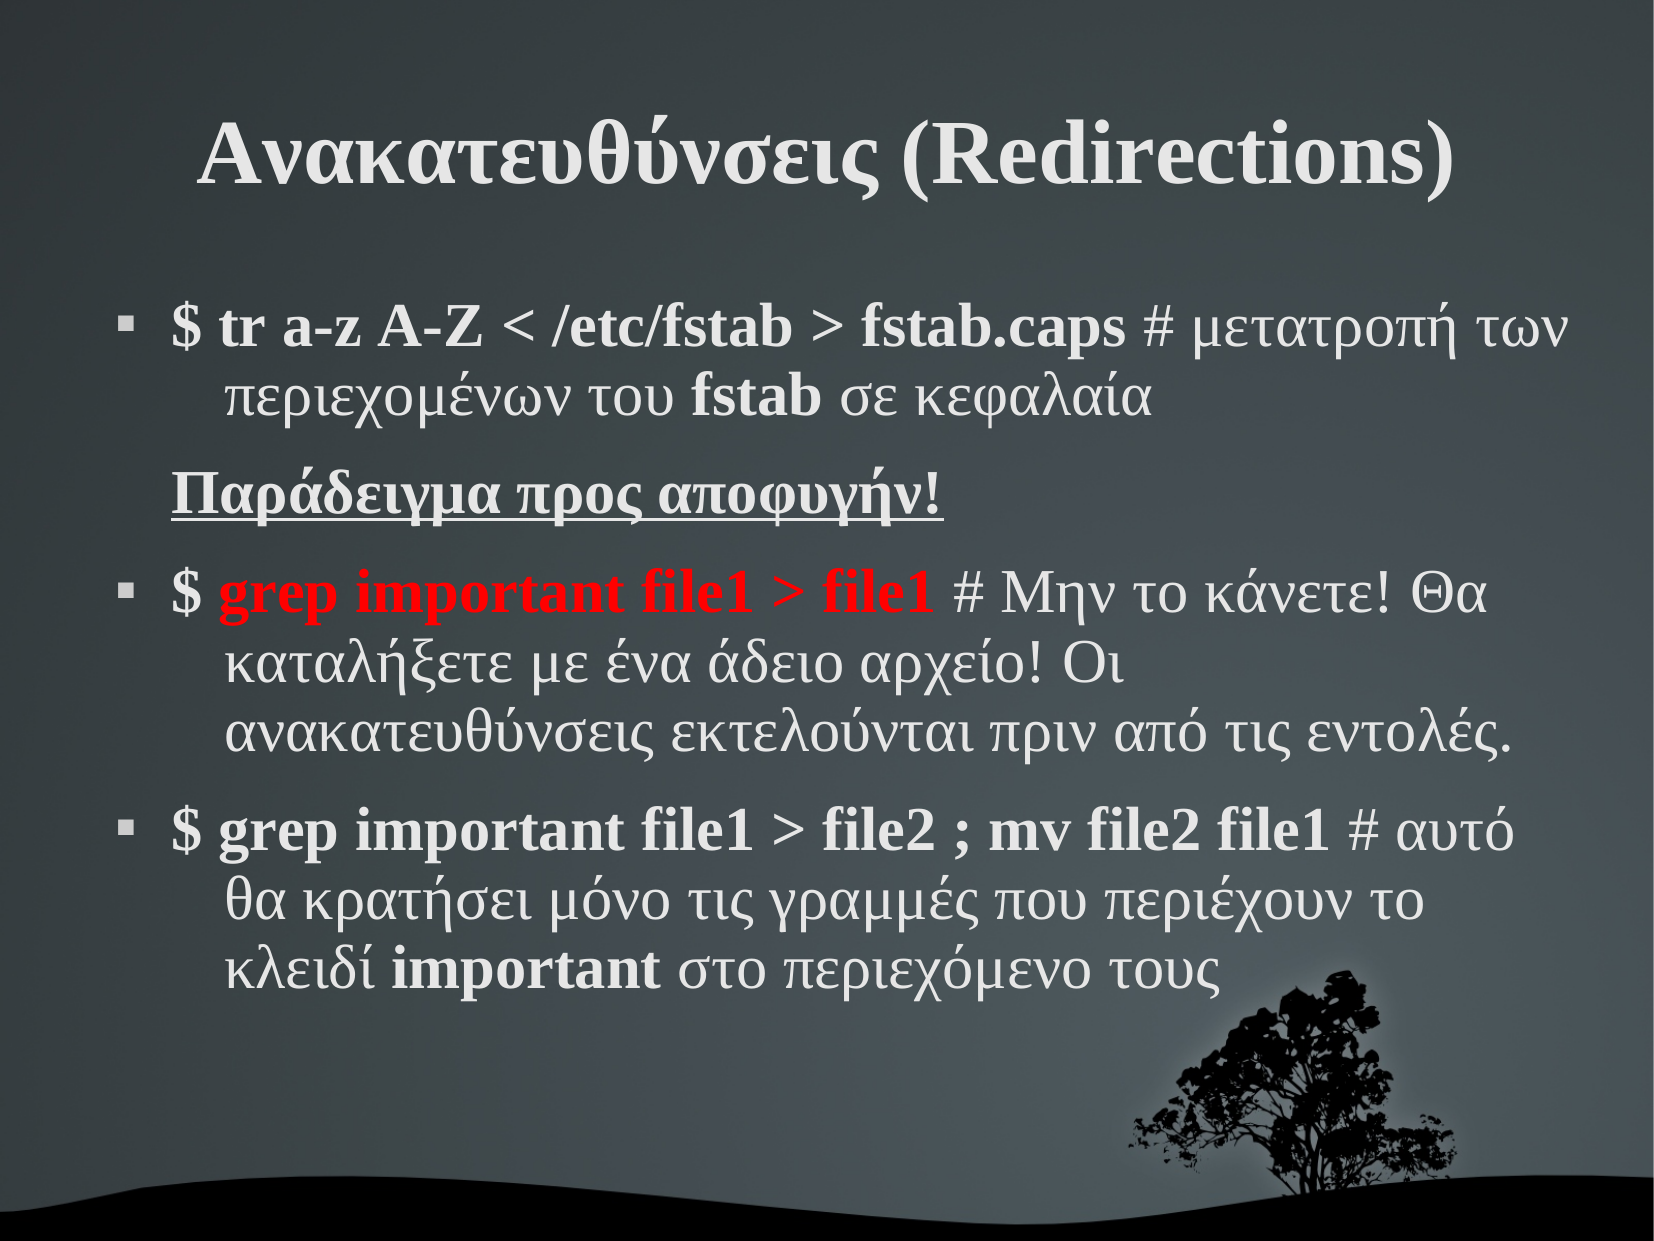

Ανακατευθύνσεις (Redirections)
# $ tr a-z A-Z < /etc/fstab > fstab.caps # μετατροπή των περιεχομένων του fstab σε κεφαλαία
Παράδειγμα προς αποφυγήν!
$ grep important file1 > file1 # Μην το κάνετε! Θα καταλήξετε με ένα άδειο αρχείο! Οι ανακατευθύνσεις εκτελούνται πριν από τις εντολές.
$ grep important file1 > file2 ; mv file2 file1 # αυτό θα κρατήσει μόνο τις γραμμές που περιέχουν το κλειδί important στο περιεχόμενο τους